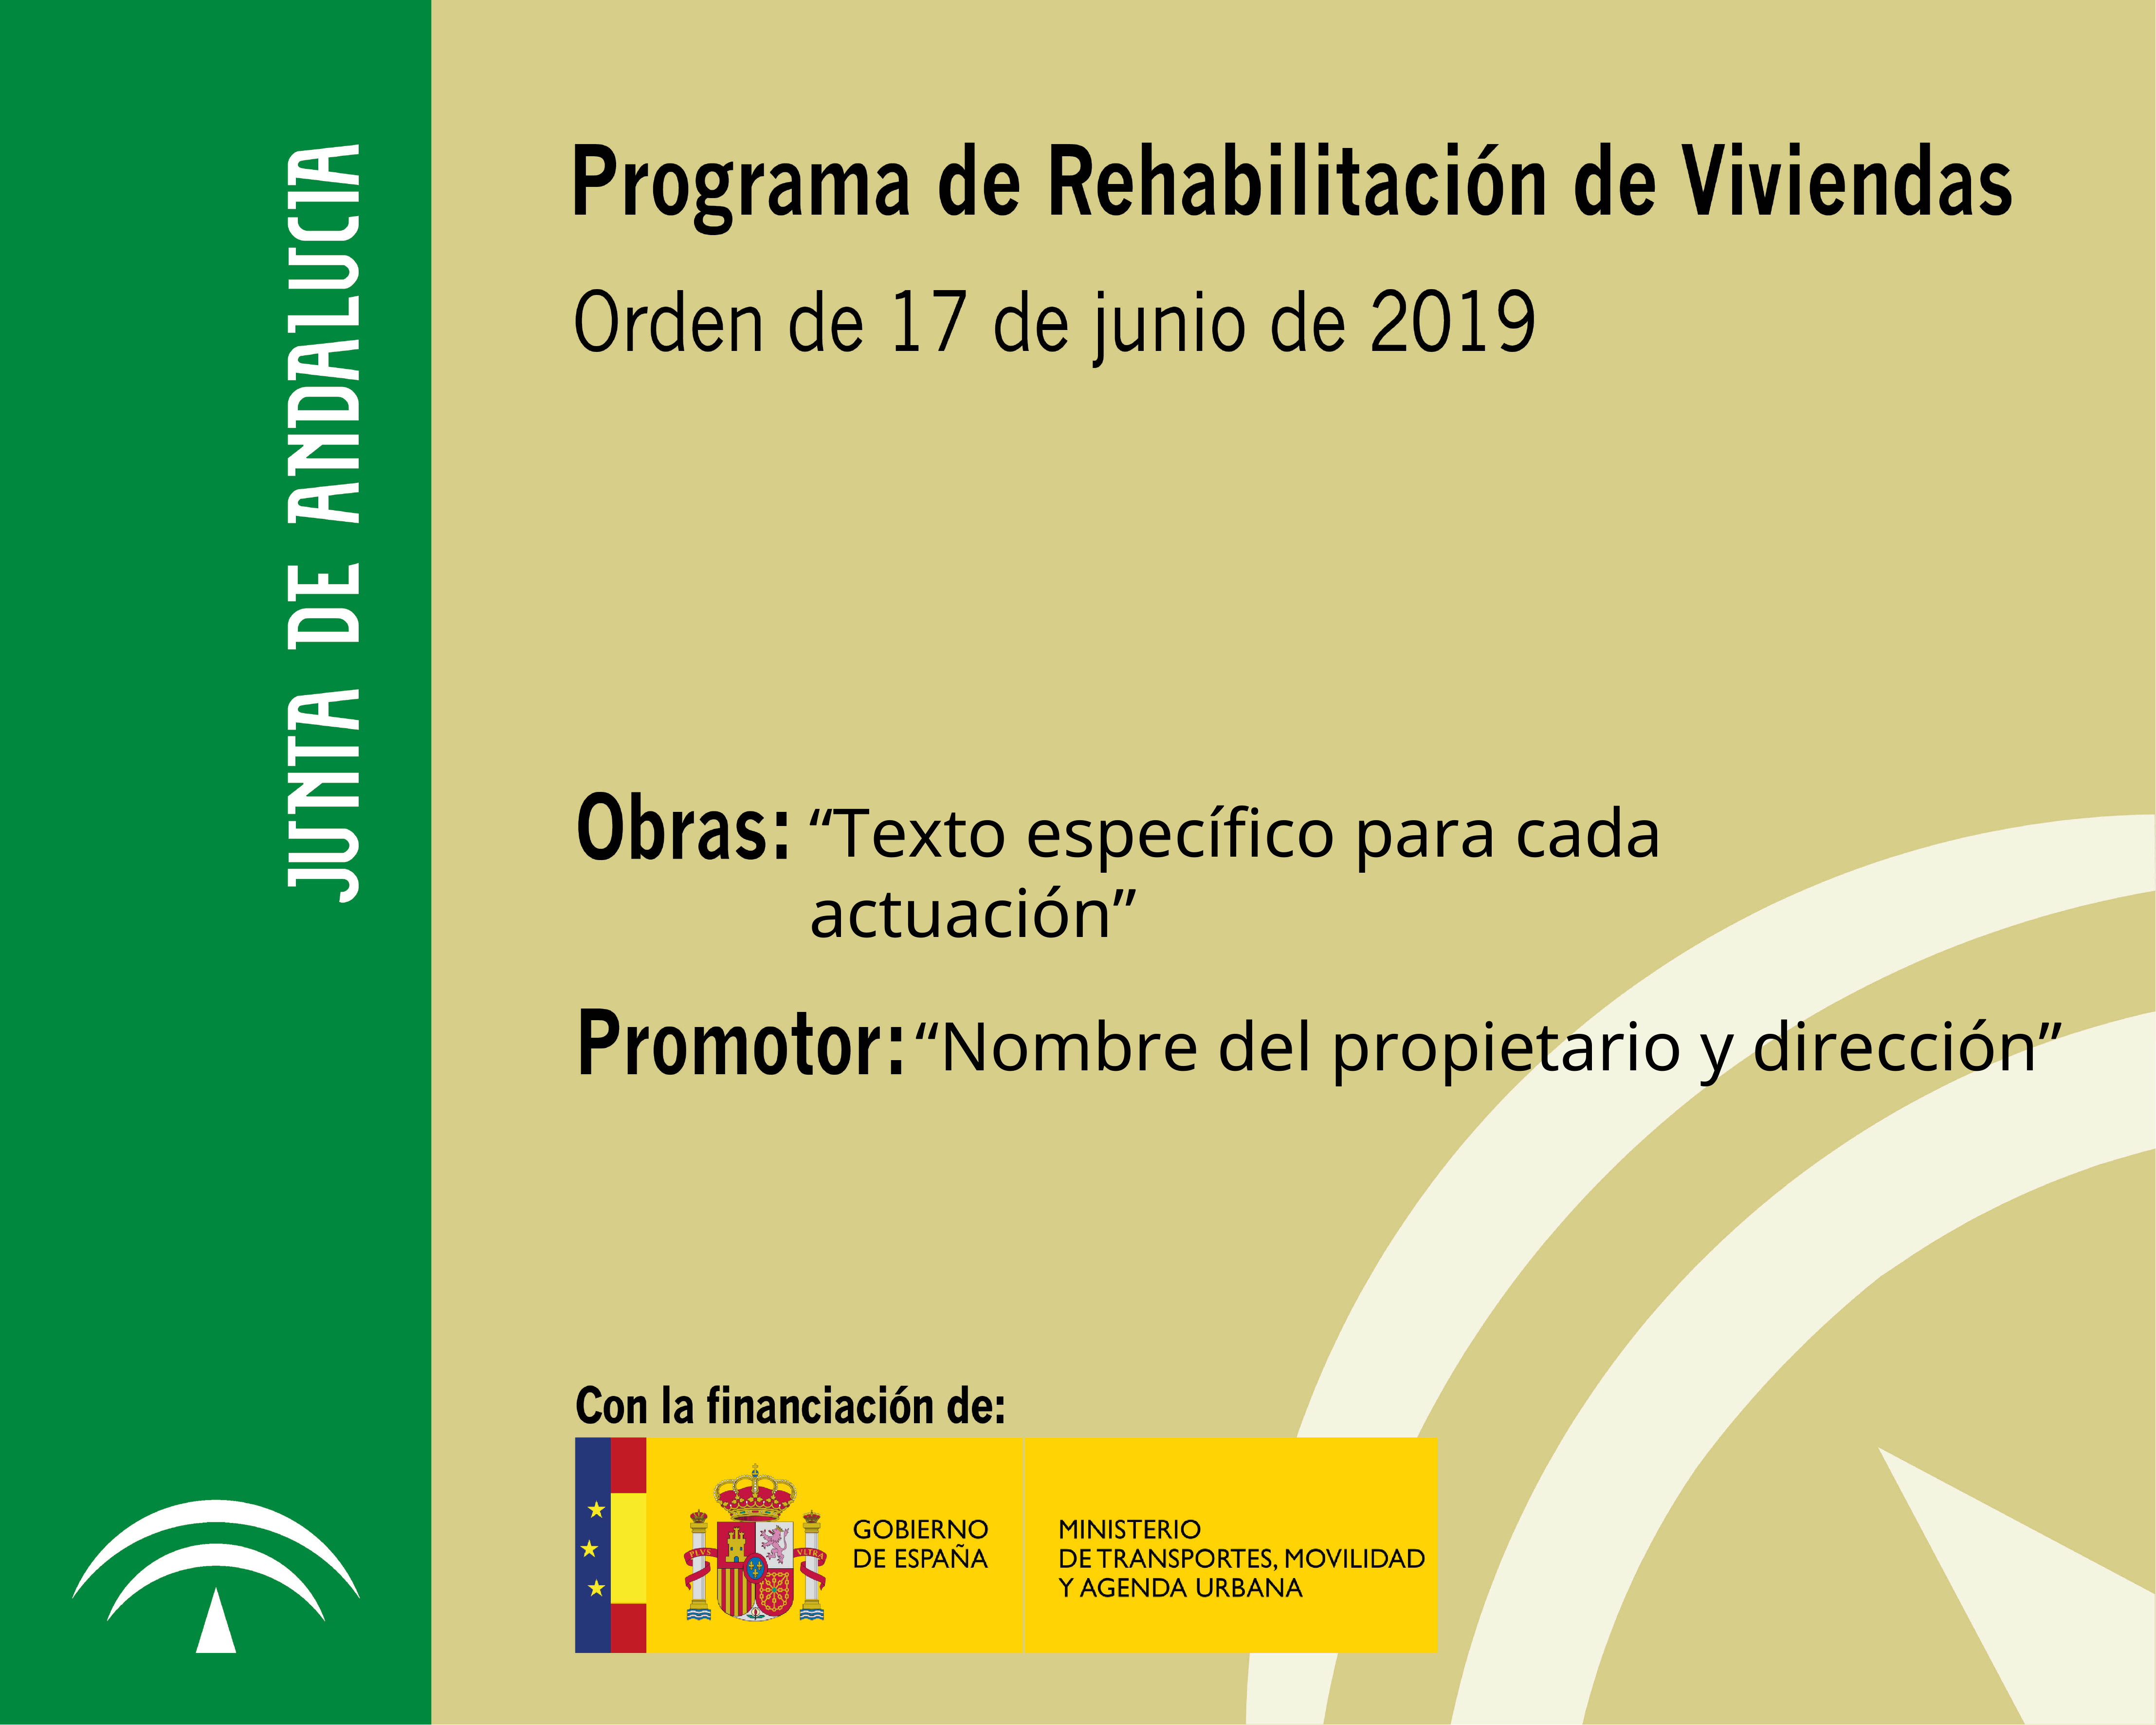

“Texto específico para cada actuación”
“Nombre del propietario y dirección”